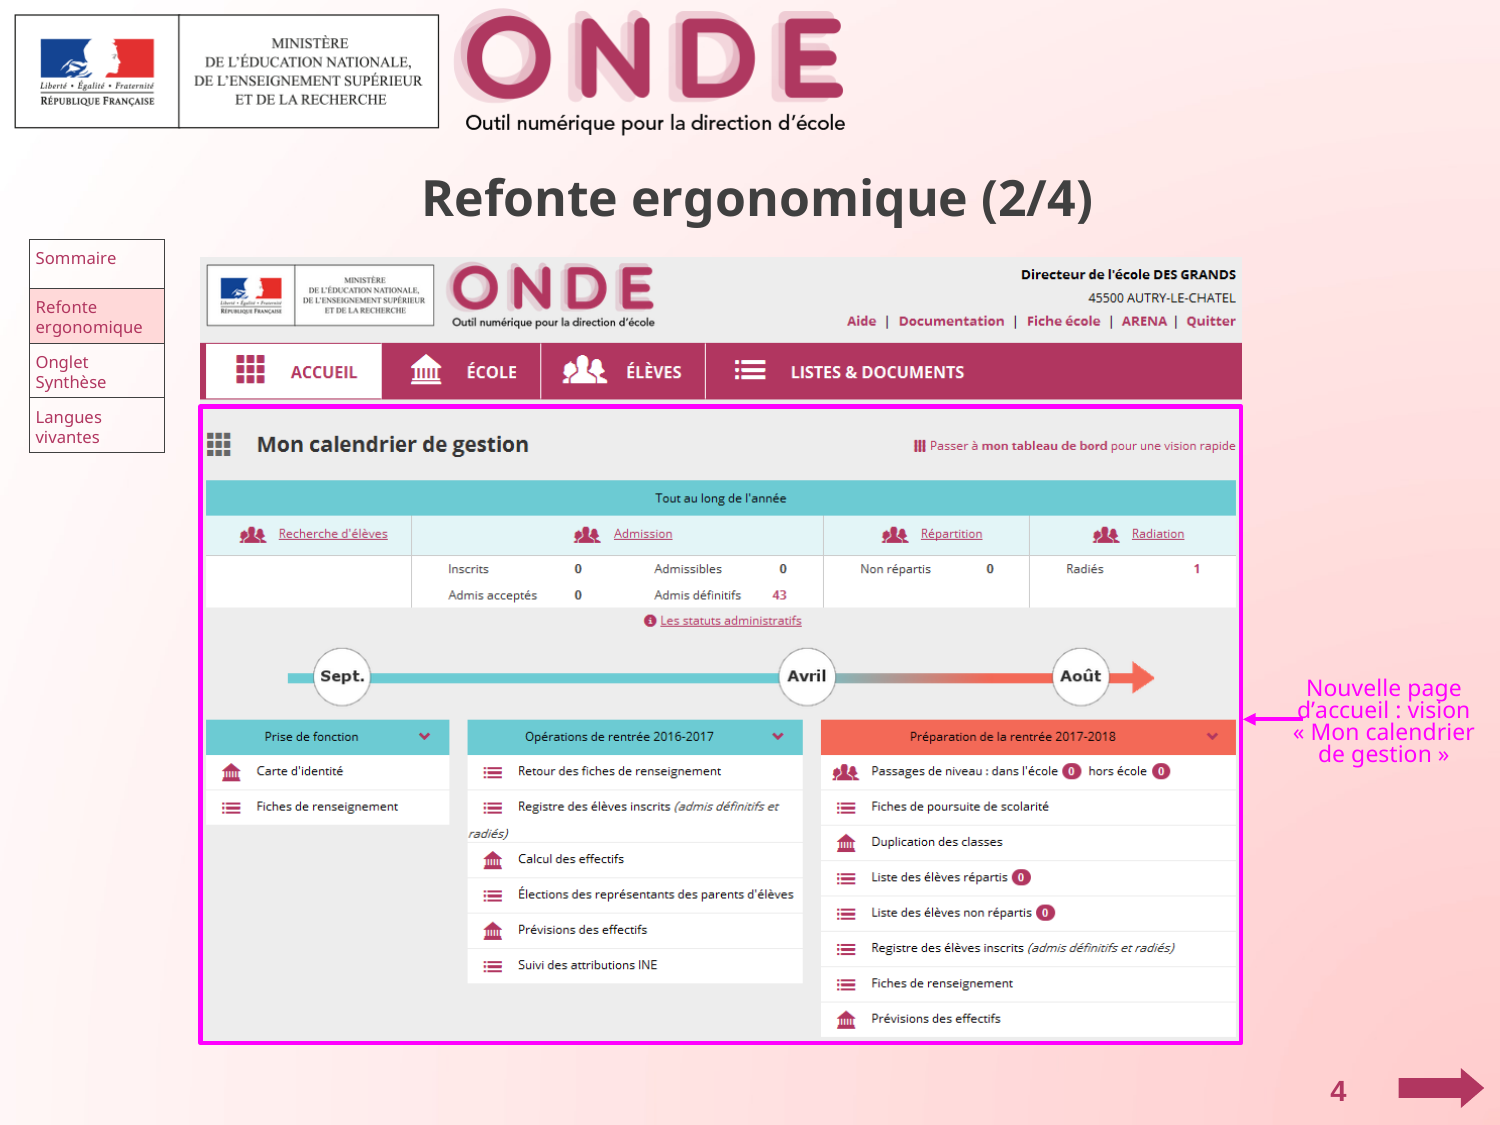

Refonte ergonomique (2/4)
| Sommaire |
| --- |
| Refonte ergonomique |
| Onglet Synthèse |
| Langues vivantes |
Nouvelle page d’accueil : vision « Mon calendrier de gestion »